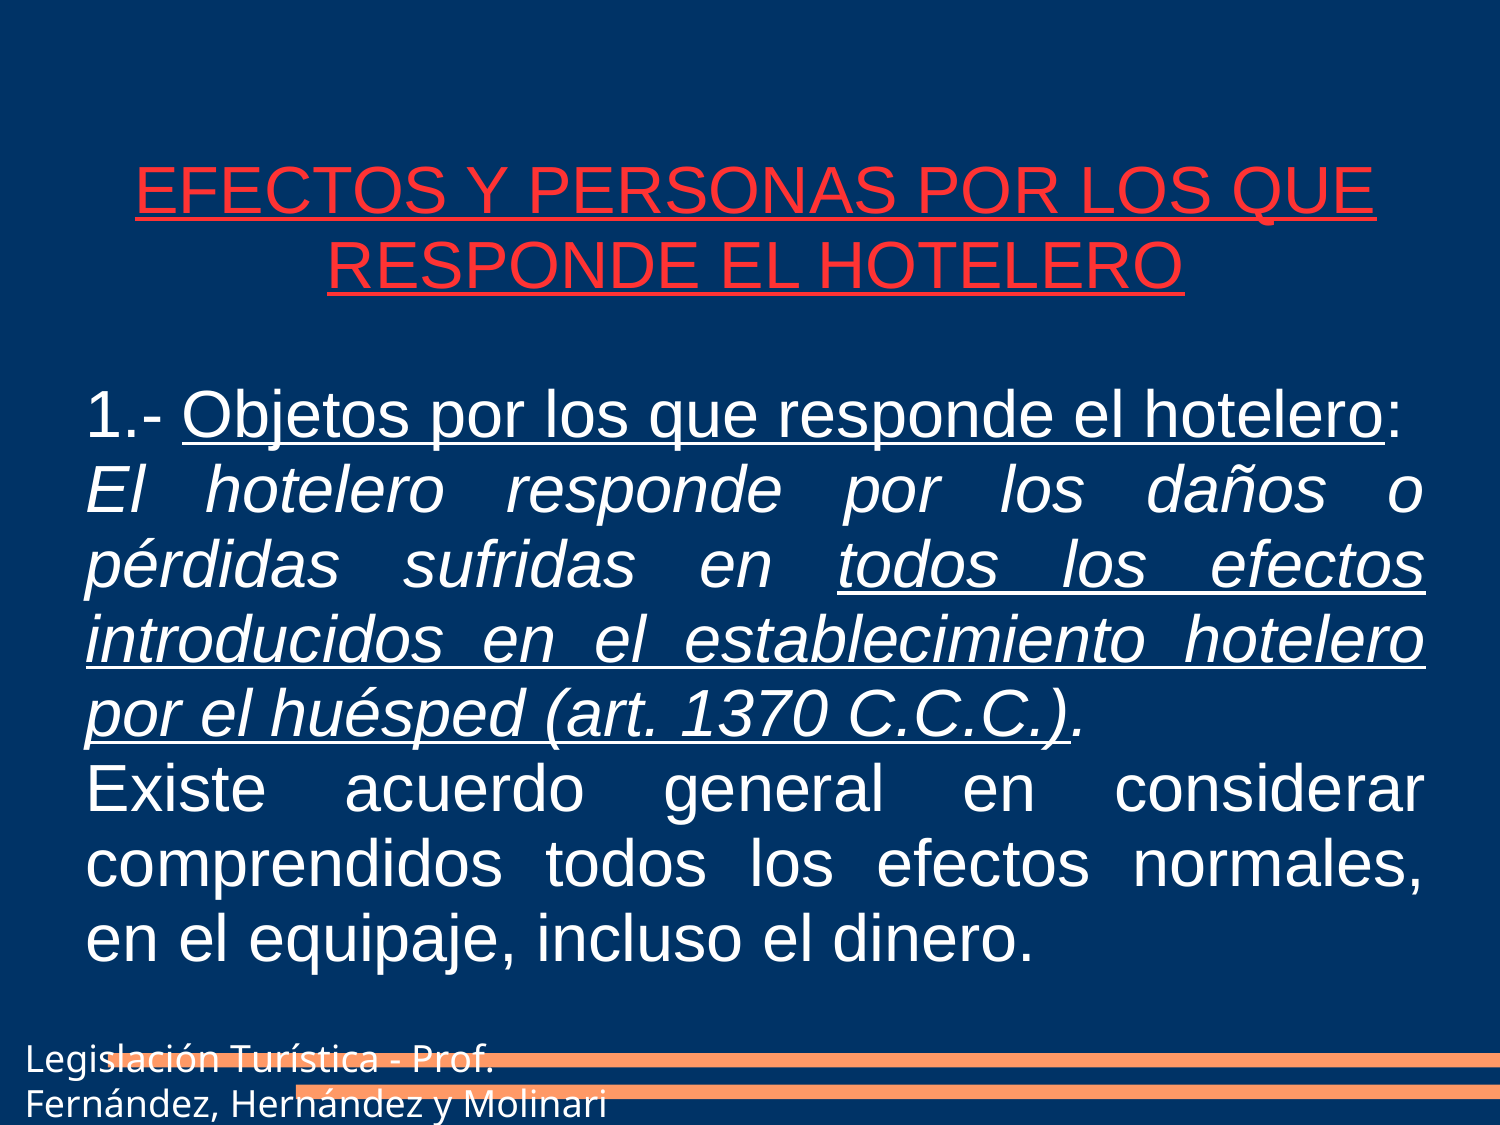

#
EFECTOS Y PERSONAS POR LOS QUE RESPONDE EL HOTELERO
1.- Objetos por los que responde el hotelero:
El hotelero responde por los daños o pérdidas sufridas en todos los efectos introducidos en el establecimiento hotelero por el huésped (art. 1370 C.C.C.).
Existe acuerdo general en considerar comprendidos todos los efectos normales, en el equipaje, incluso el dinero.
Legislación Turística - Prof. Fernández, Hernández y Molinari